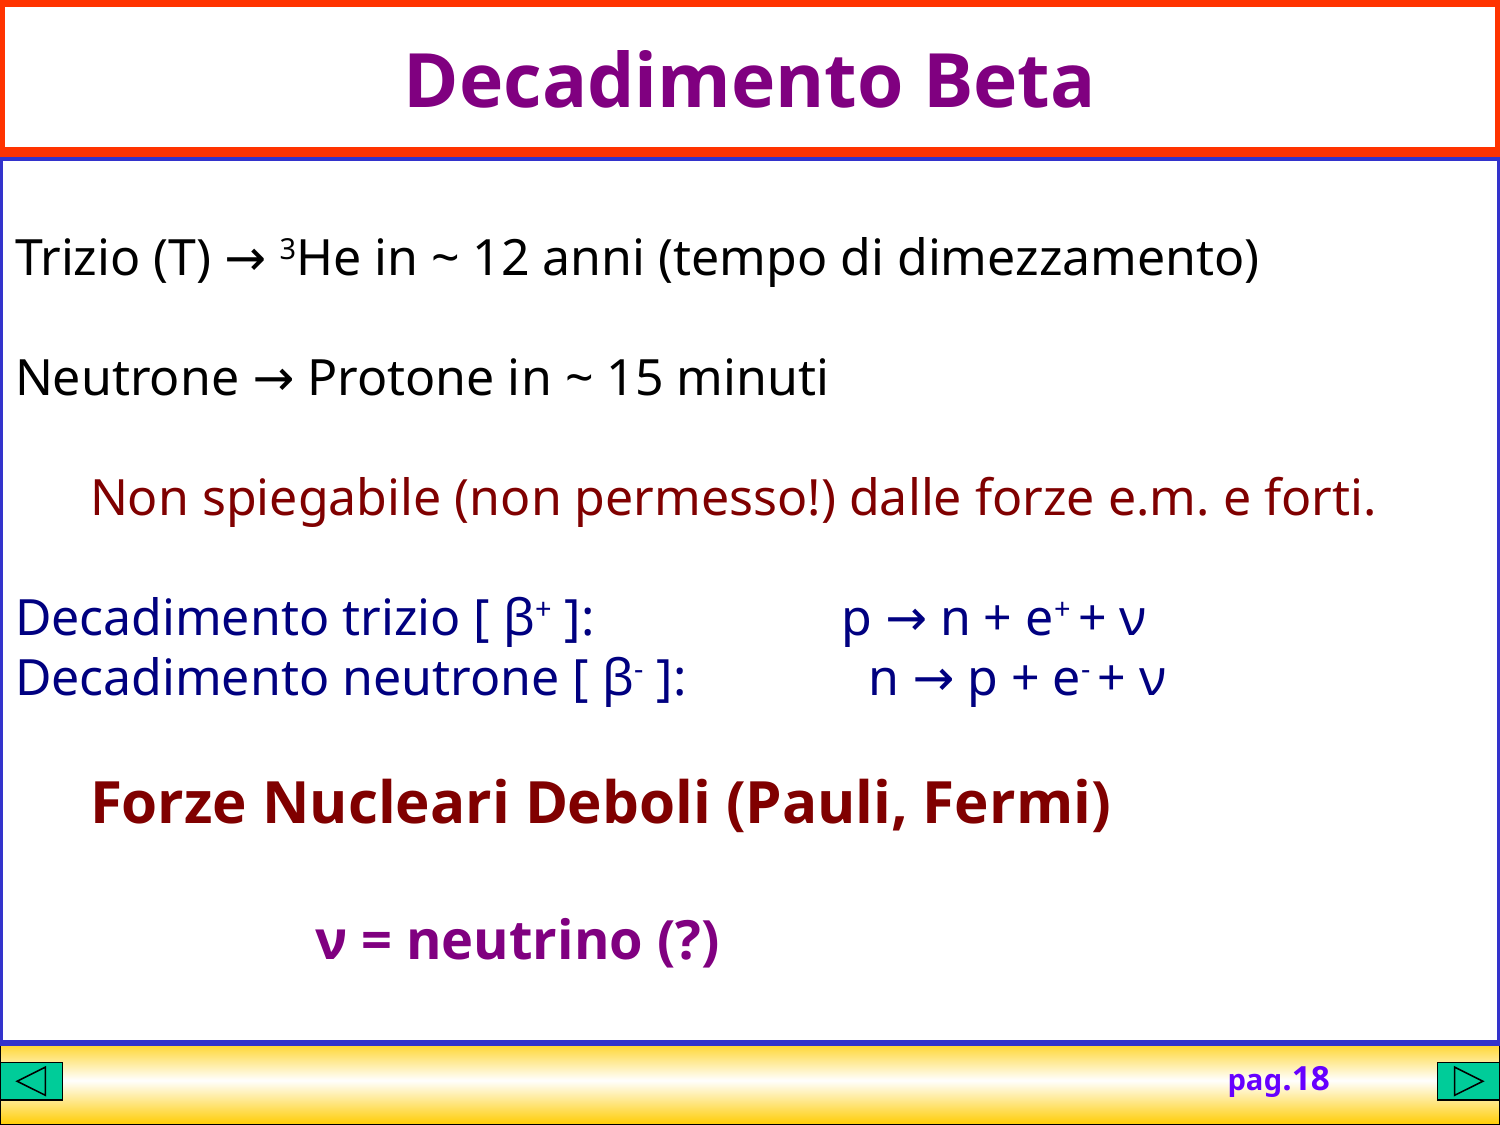

# Decadimento Beta
Trizio (T) → 3He in ~ 12 anni (tempo di dimezzamento)
Neutrone → Protone in ~ 15 minuti
	Non spiegabile (non permesso!) dalle forze e.m. e forti.
Decadimento trizio [ β+ ]: p → n + e+ + ν
Decadimento neutrone [ β- ]: n → p + e- + ν
	Forze Nucleari Deboli (Pauli, Fermi)
				ν = neutrino (?)
18